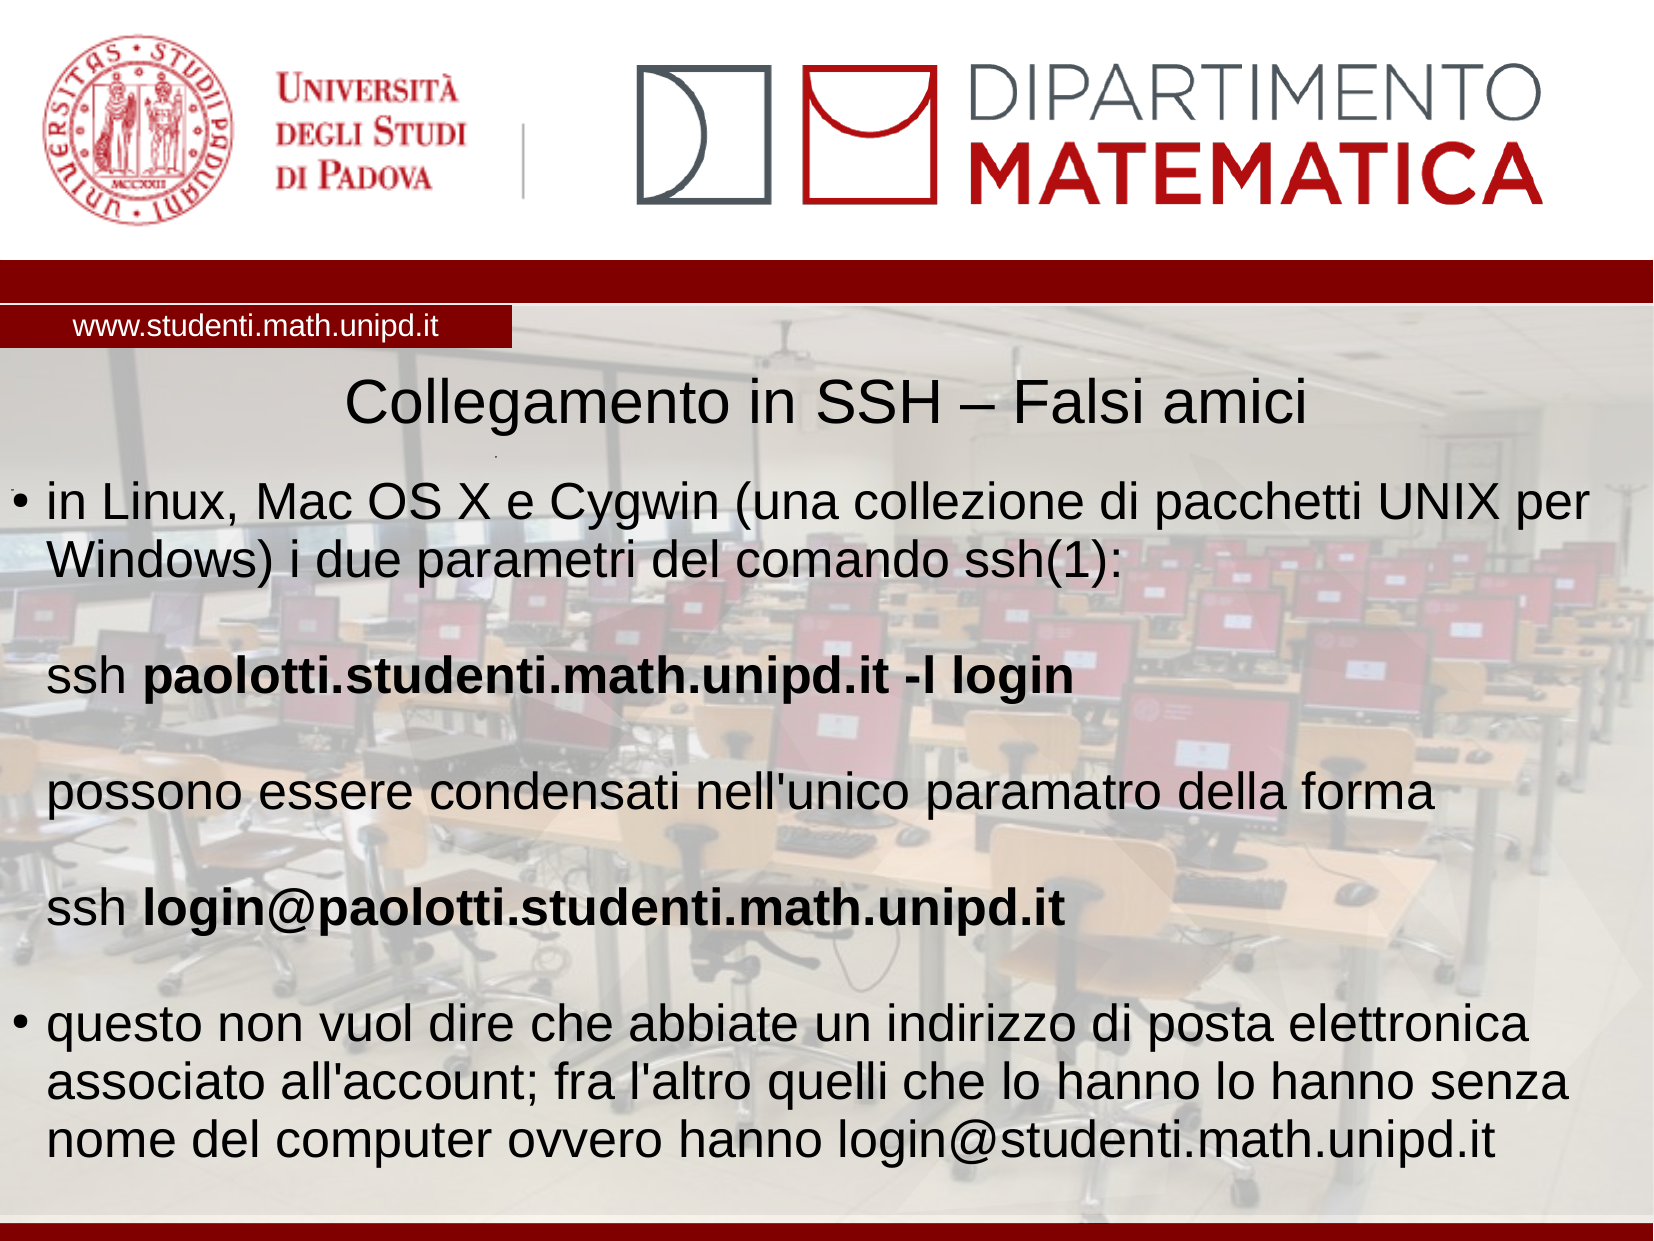

| |
| --- |
www.studenti.math.unipd.it
Collegamento in SSH – Falsi amici
in Linux, Mac OS X e Cygwin (una collezione di pacchetti UNIX per Windows) i due parametri del comando ssh(1):
ssh paolotti.studenti.math.unipd.it -l login
possono essere condensati nell'unico paramatro della forma
ssh login@paolotti.studenti.math.unipd.it
questo non vuol dire che abbiate un indirizzo di posta elettronica associato all'account; fra l'altro quelli che lo hanno lo hanno senza nome del computer ovvero hanno login@studenti.math.unipd.it
| |
| --- |